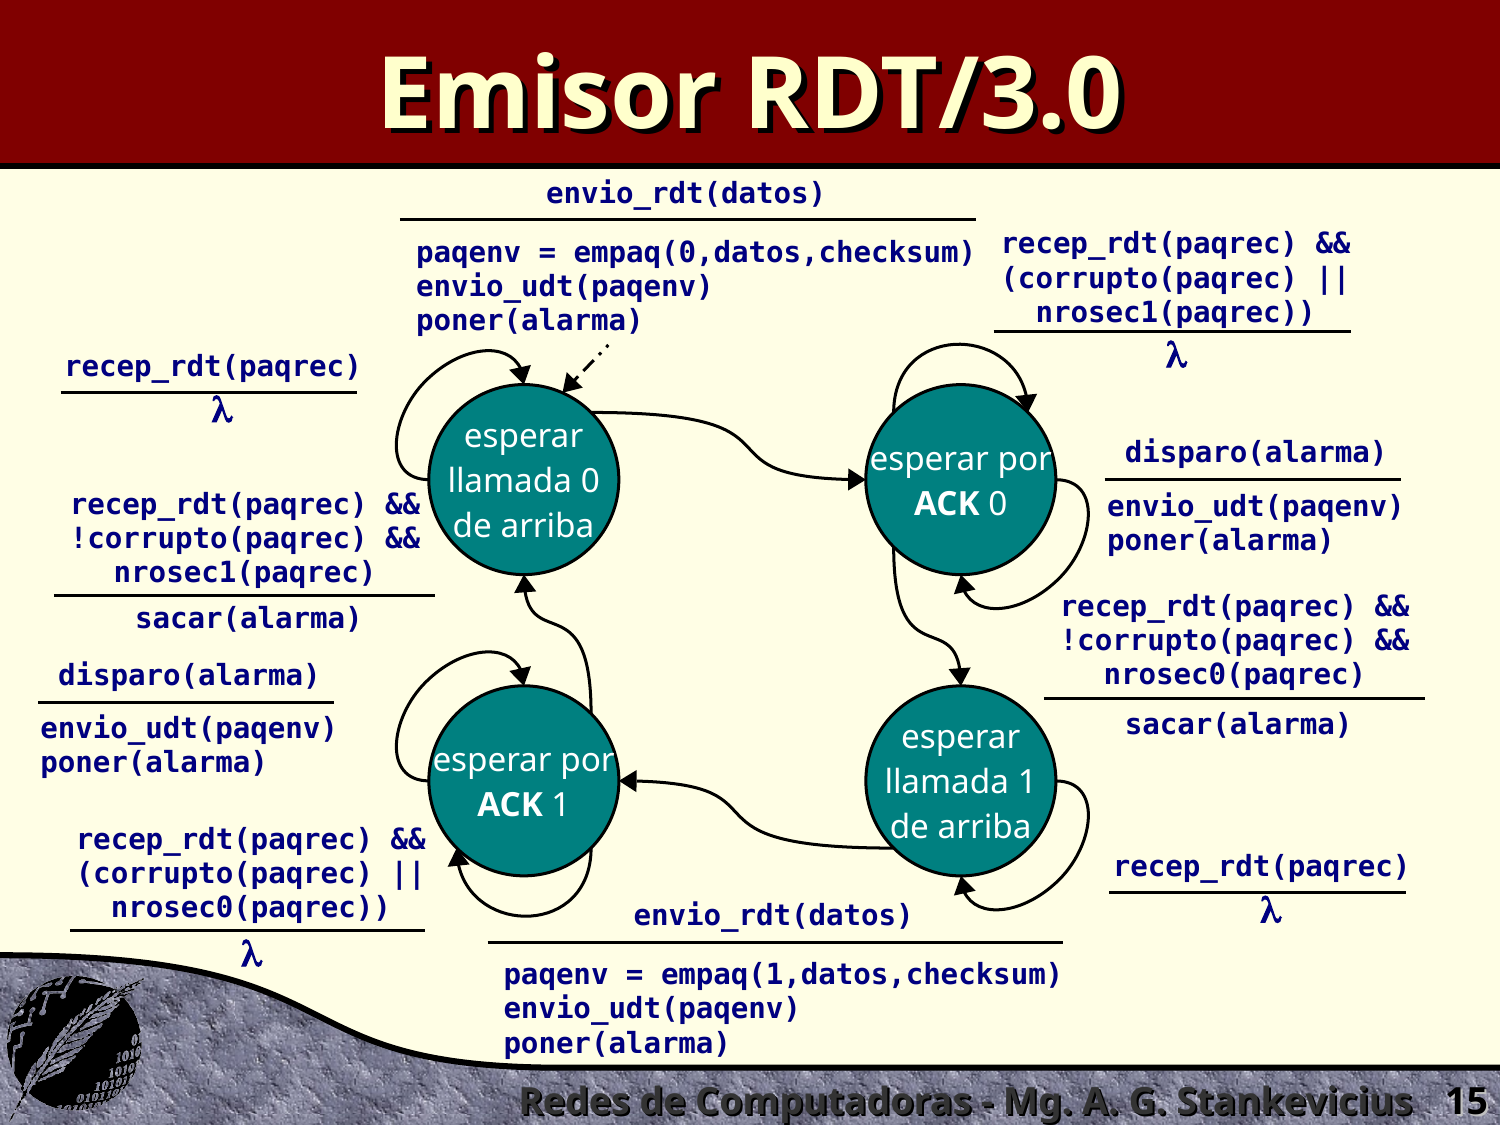

# Emisor RDT/3.0
envio_rdt(datos)
paqenv = empaq(0,datos,checksum)
envio_udt(paqenv)
poner(alarma)
recep_rdt(paqrec) &&
(corrupto(paqrec) ||
nrosec1(paqrec))

recep_rdt(paqrec)

esperar
llamada 0
de arriba
esperar por
ACK 0
esperar por
ACK 1
esperar
llamada 1
de arriba
disparo(alarma)
envio_udt(paqenv)
poner(alarma)
recep_rdt(paqrec) &&
!corrupto(paqrec) &&
nrosec1(paqrec)
sacar(alarma)
recep_rdt(paqrec) &&
!corrupto(paqrec) &&
nrosec0(paqrec)
sacar(alarma)
disparo(alarma)
envio_udt(paqenv)
poner(alarma)
recep_rdt(paqrec) &&
(corrupto(paqrec) ||
nrosec0(paqrec))

recep_rdt(paqrec)

envio_rdt(datos)
paqenv = empaq(1,datos,checksum)
envio_udt(paqenv)
poner(alarma)
15